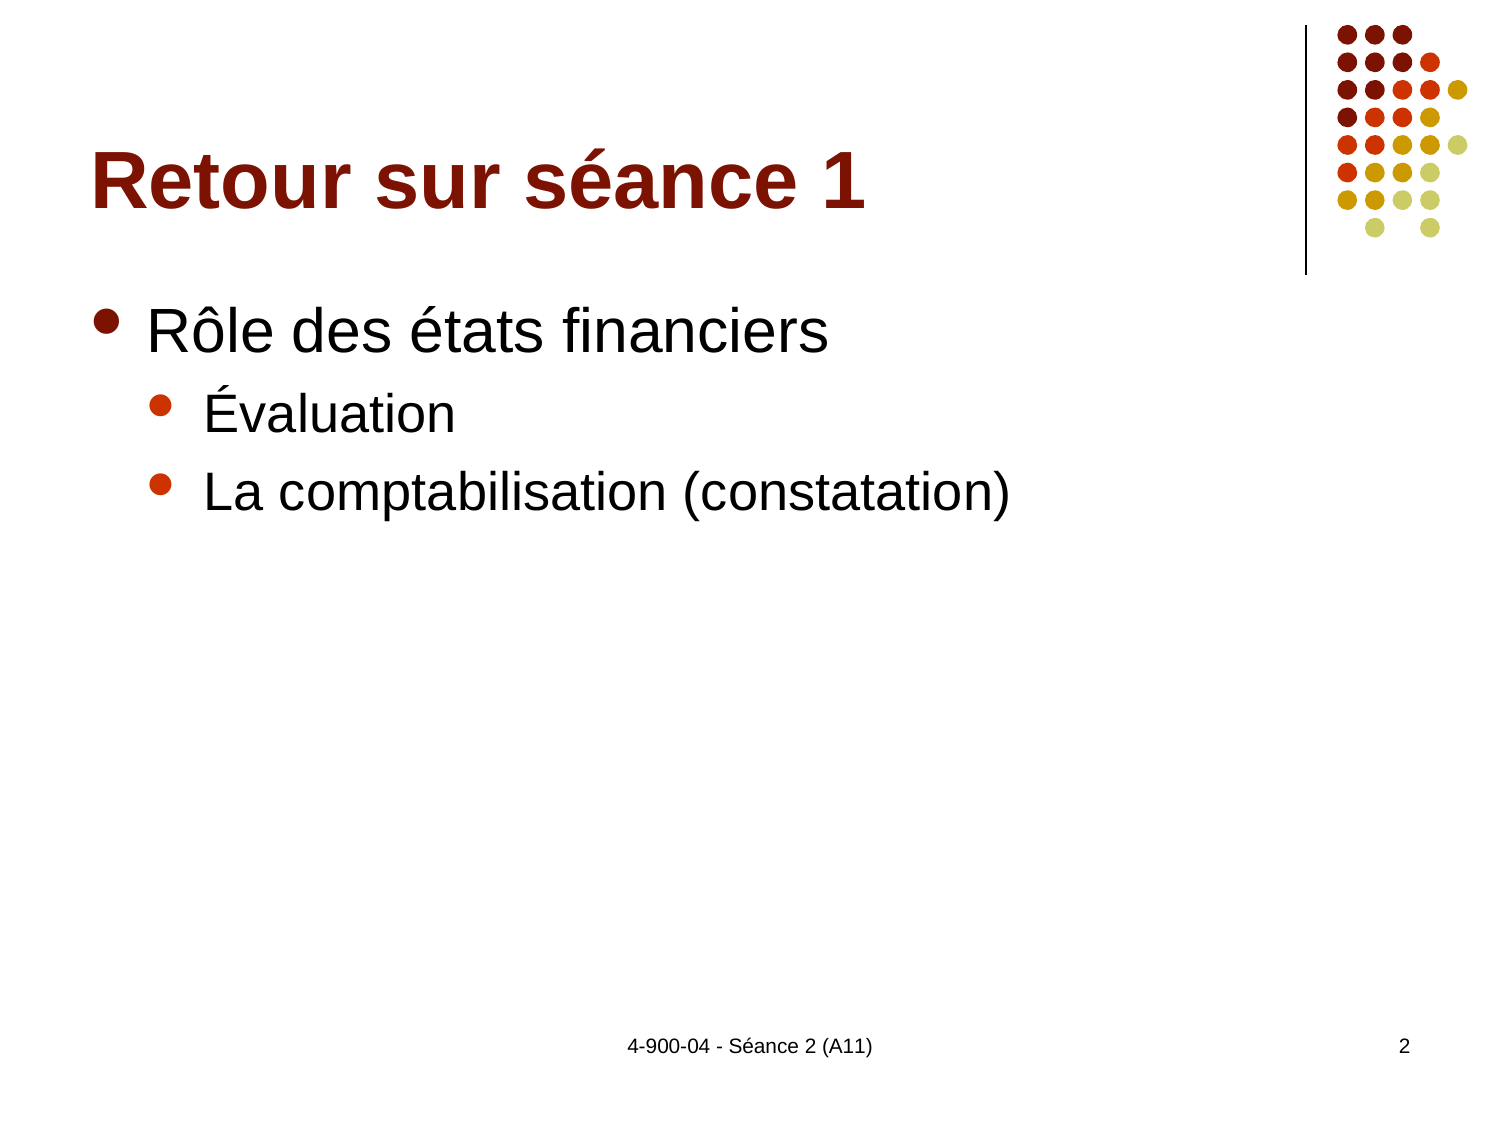

# Retour sur séance 1
Rôle des états financiers
Évaluation
La comptabilisation (constatation)
4-900-04 - Séance 2 (A11)